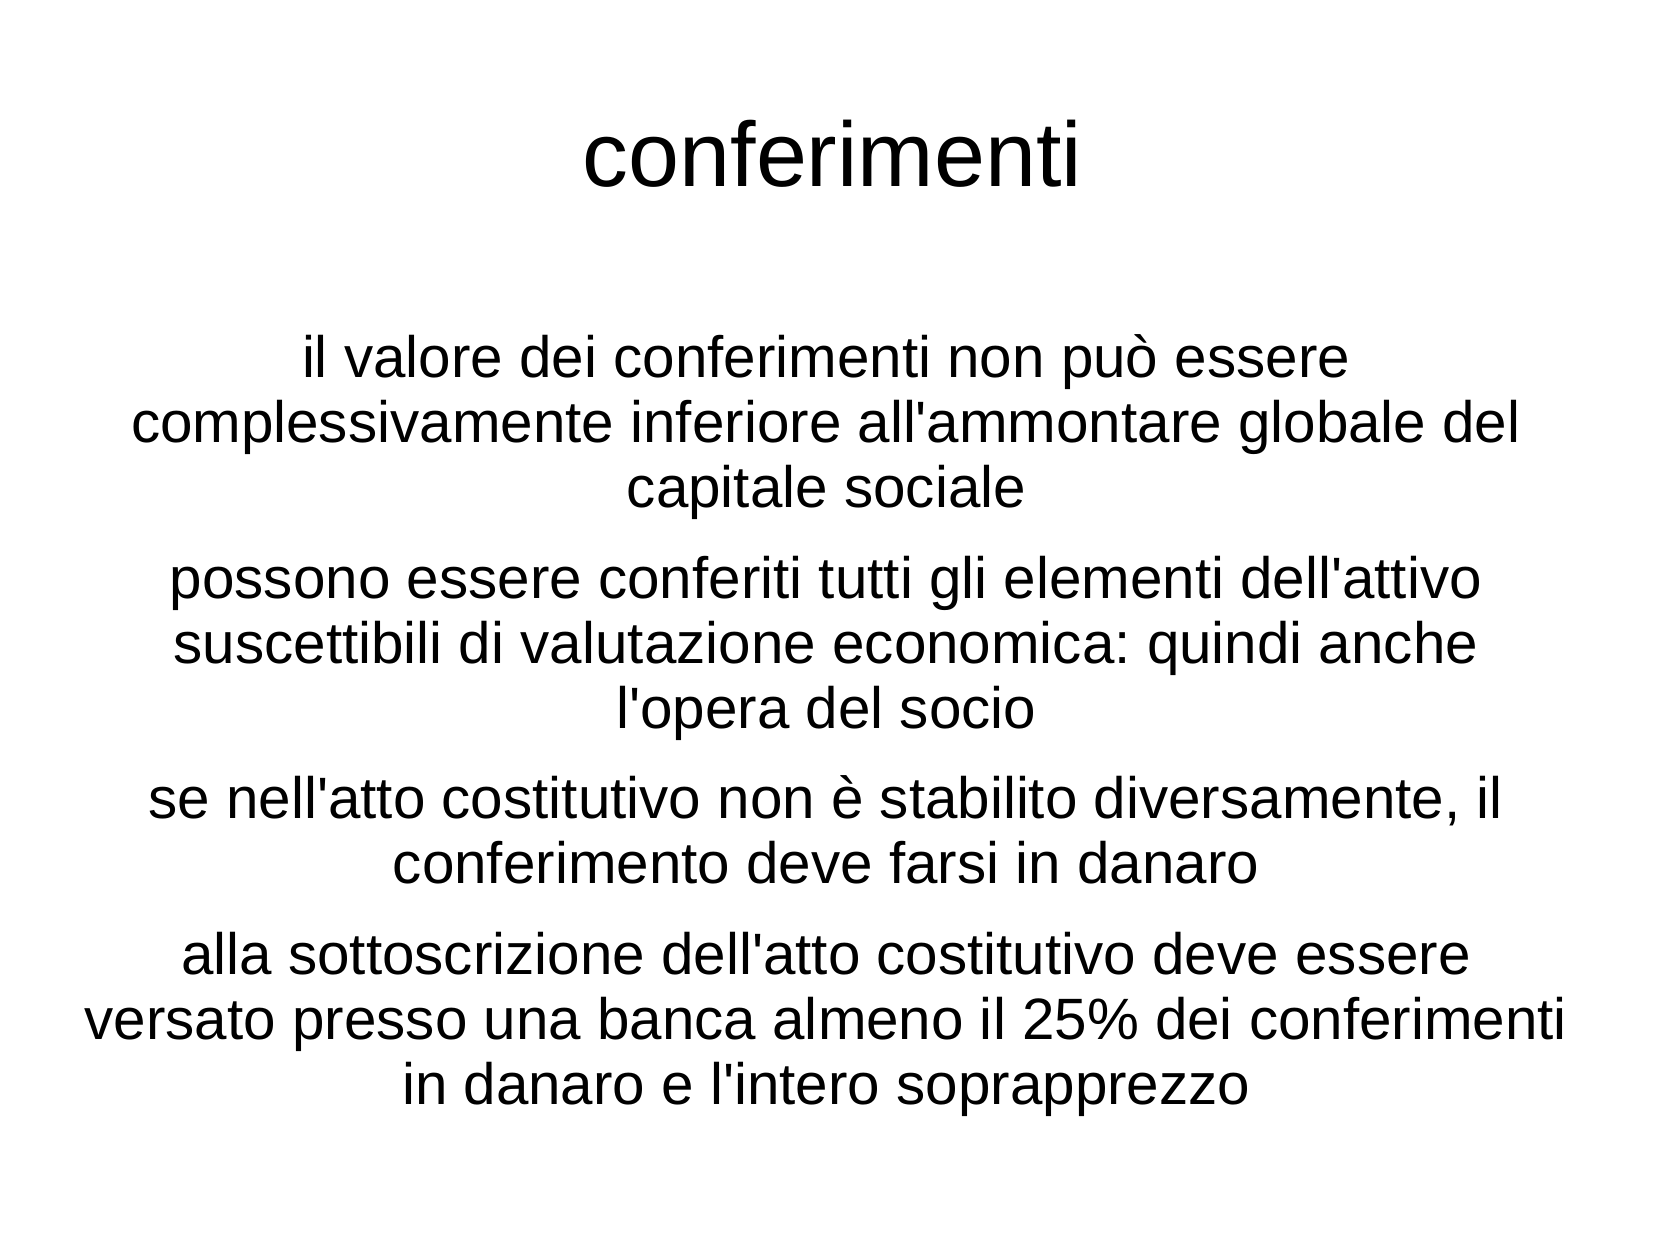

conferimenti
# il valore dei conferimenti non può essere complessivamente inferiore all'ammontare globale del capitale sociale
possono essere conferiti tutti gli elementi dell'attivo suscettibili di valutazione economica: quindi anche l'opera del socio
se nell'atto costitutivo non è stabilito diversamente, il conferimento deve farsi in danaro
alla sottoscrizione dell'atto costitutivo deve essere versato presso una banca almeno il 25% dei conferimenti in danaro e l'intero soprapprezzo